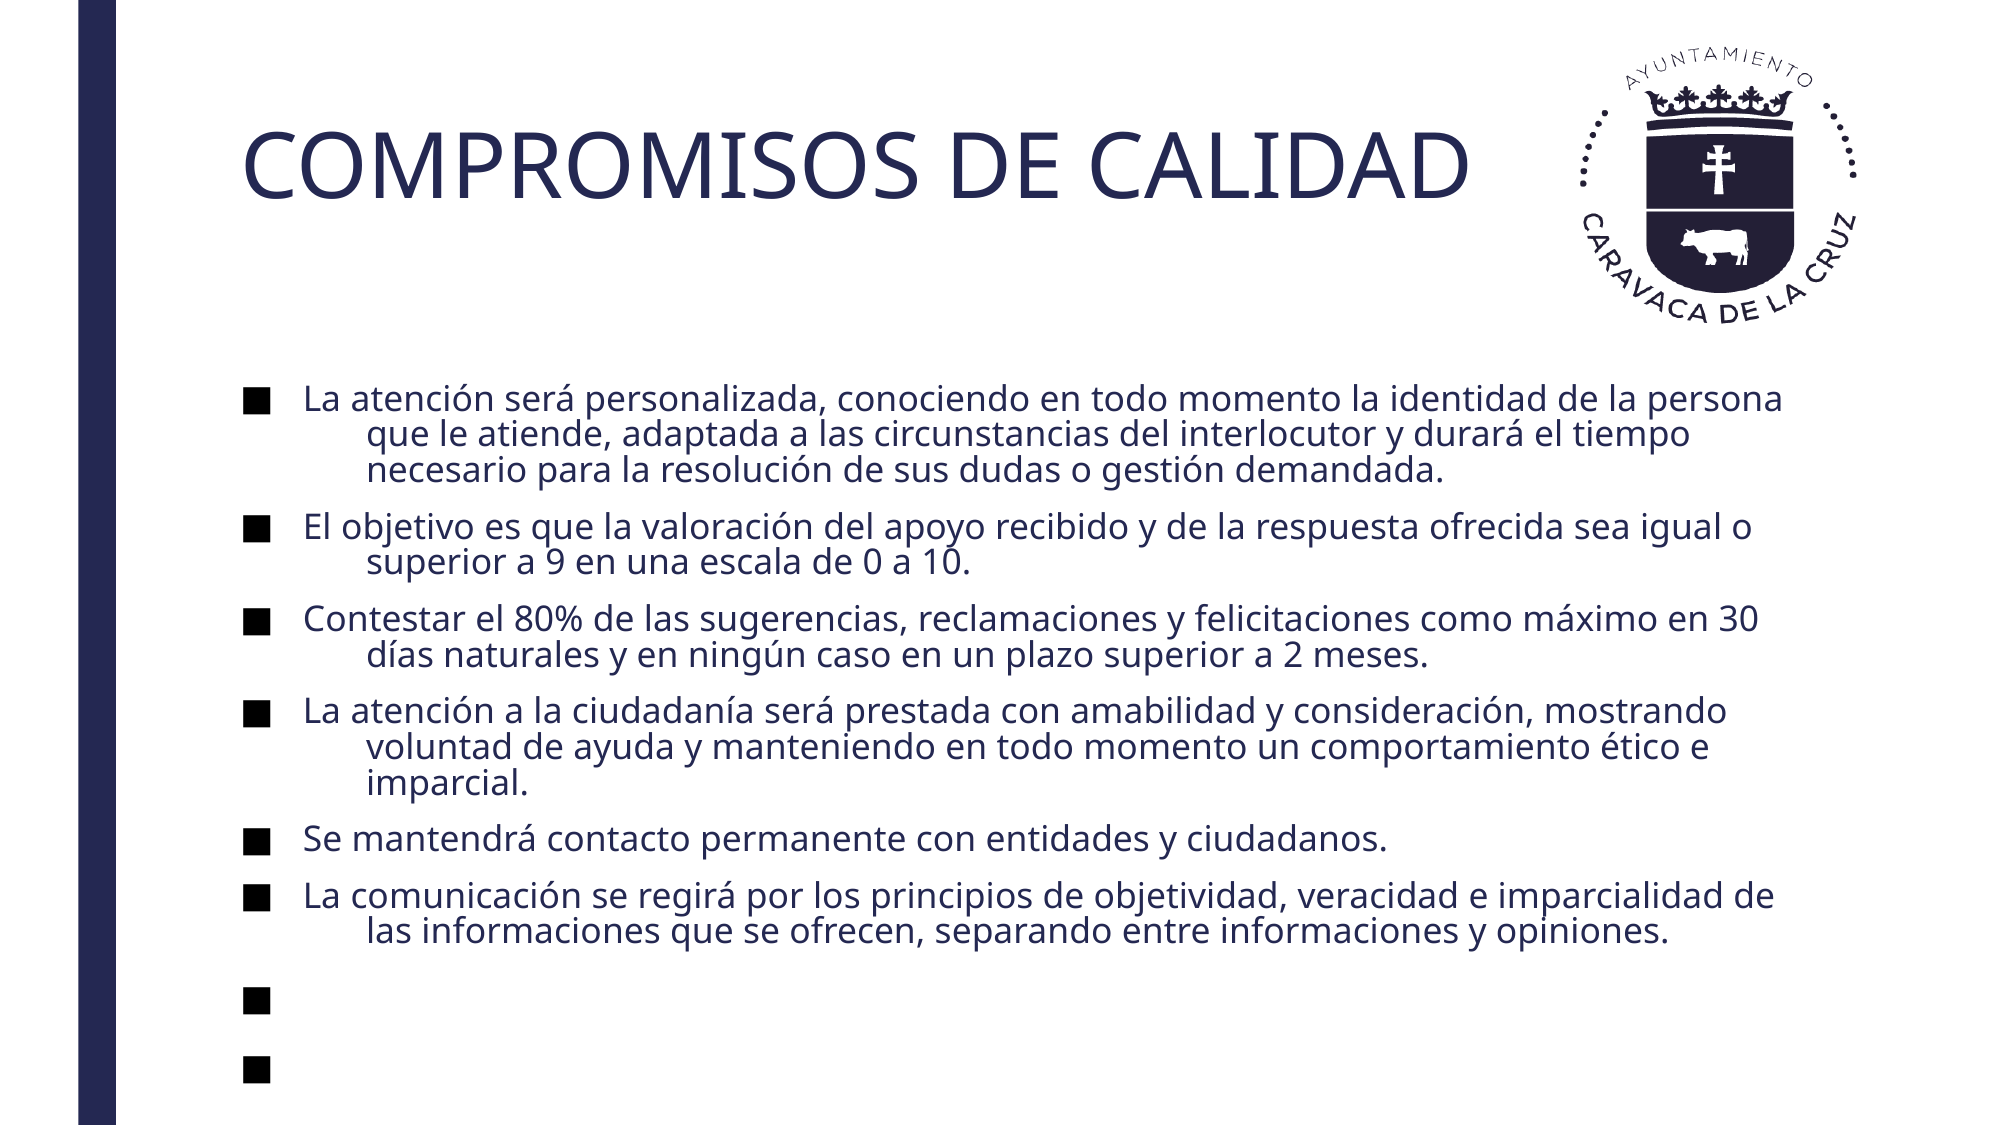

# COMPROMISOS DE CALIDAD
La atención será personalizada, conociendo en todo momento la identidad de la persona que le atiende, adaptada a las circunstancias del interlocutor y durará el tiempo necesario para la resolución de sus dudas o gestión demandada.
El objetivo es que la valoración del apoyo recibido y de la respuesta ofrecida sea igual o superior a 9 en una escala de 0 a 10.
Contestar el 80% de las sugerencias, reclamaciones y felicitaciones como máximo en 30 días naturales y en ningún caso en un plazo superior a 2 meses.
La atención a la ciudadanía será prestada con amabilidad y consideración, mostrando voluntad de ayuda y manteniendo en todo momento un comportamiento ético e imparcial.
Se mantendrá contacto permanente con entidades y ciudadanos.
La comunicación se regirá por los principios de objetividad, veracidad e imparcialidad de las informaciones que se ofrecen, separando entre informaciones y opiniones.